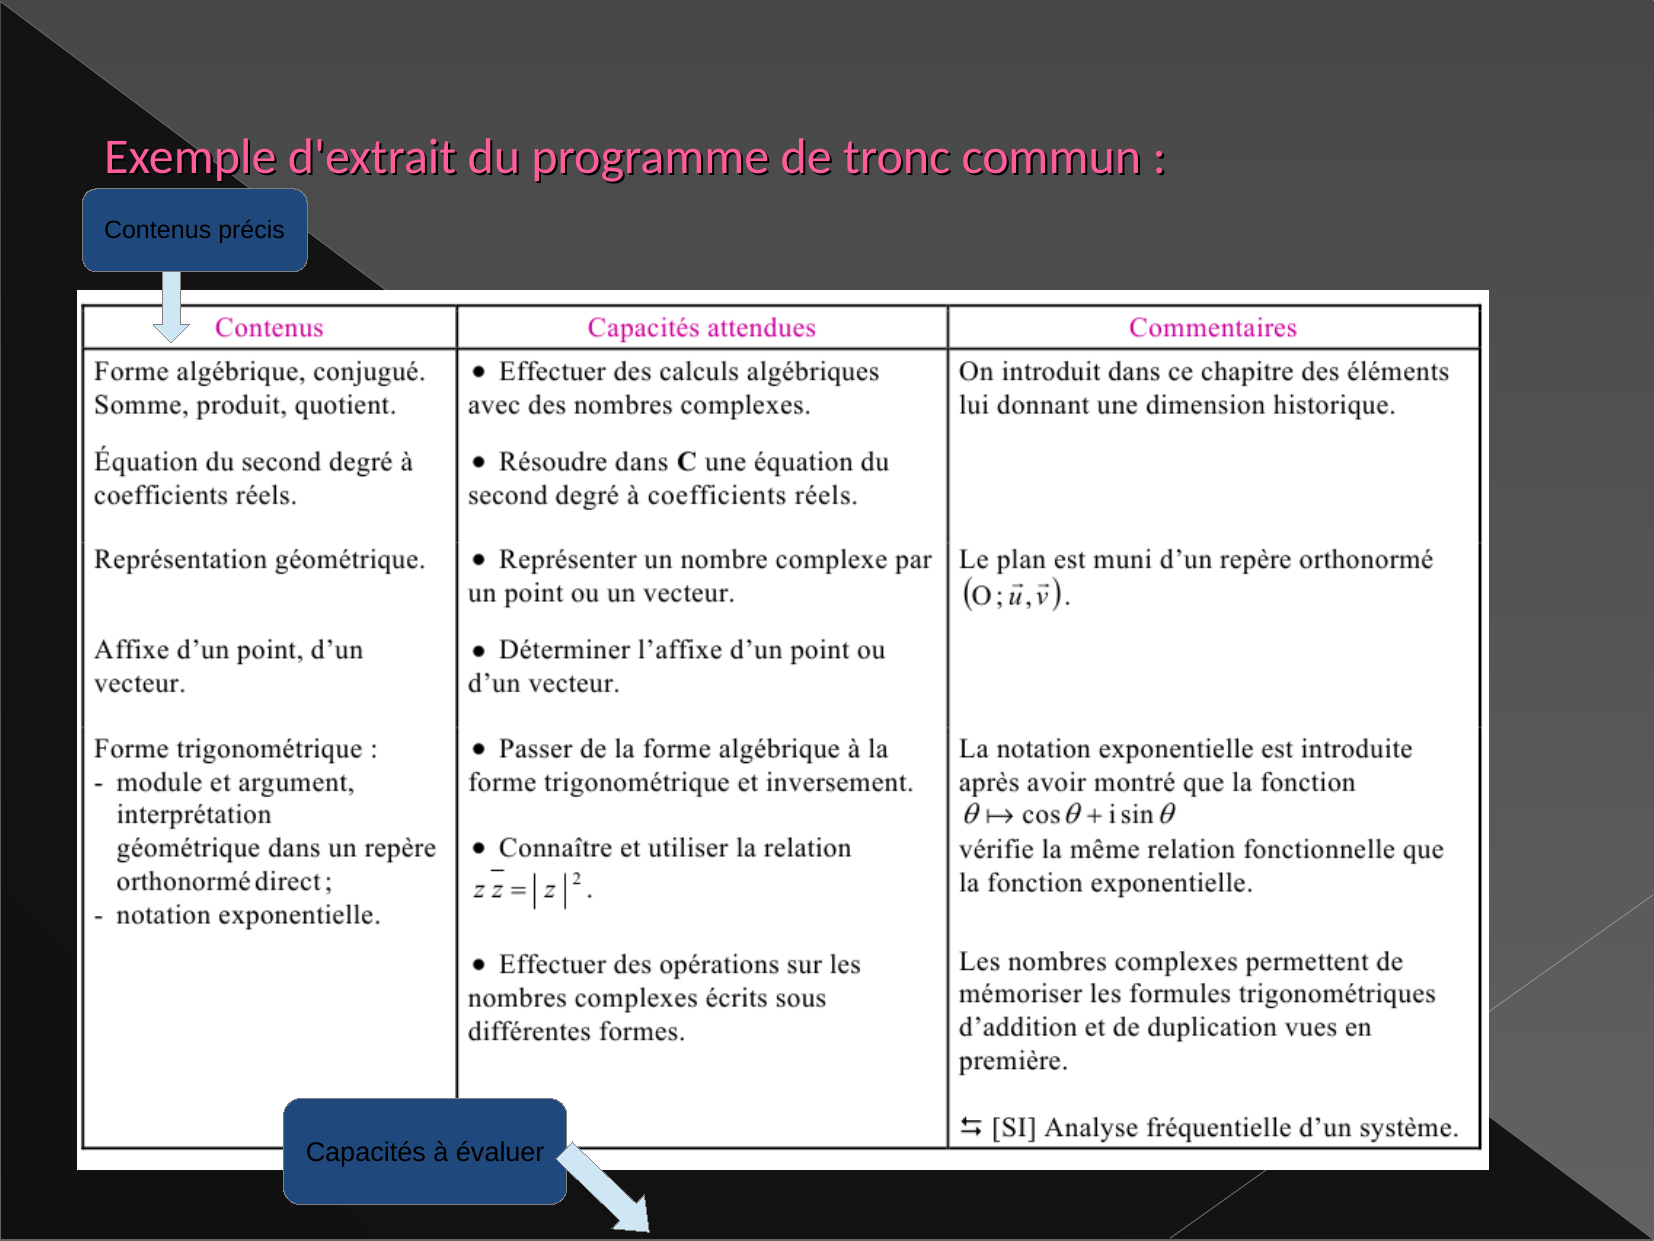

# Exemple d'extrait du programme de tronc commun :
Contenus précis
Capacités à évaluer